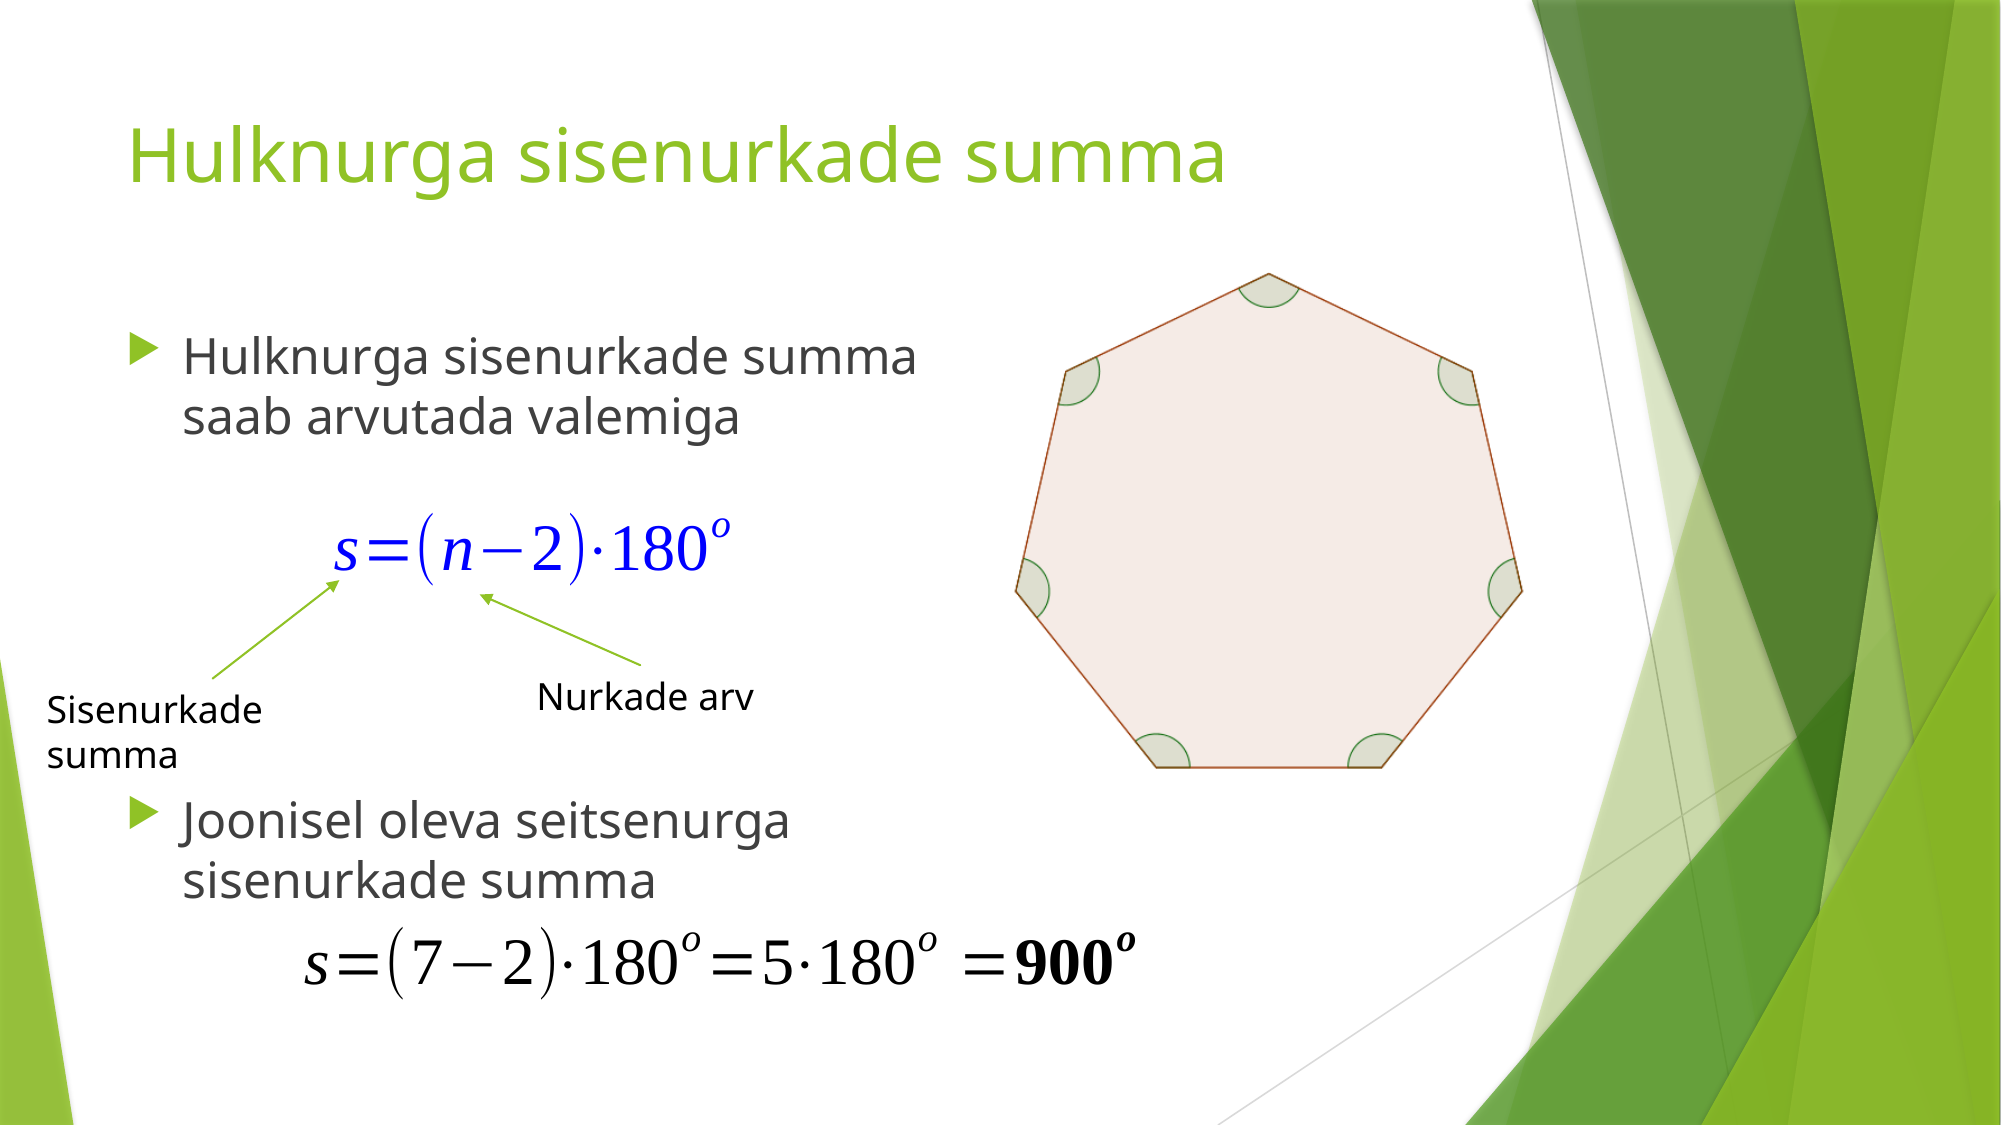

# Hulknurga sisenurkade summa
Hulknurga sisenurkade summa saab arvutada valemiga
Joonisel oleva seitsenurga sisenurkade summa
Nurkade arv
Sisenurkade summa